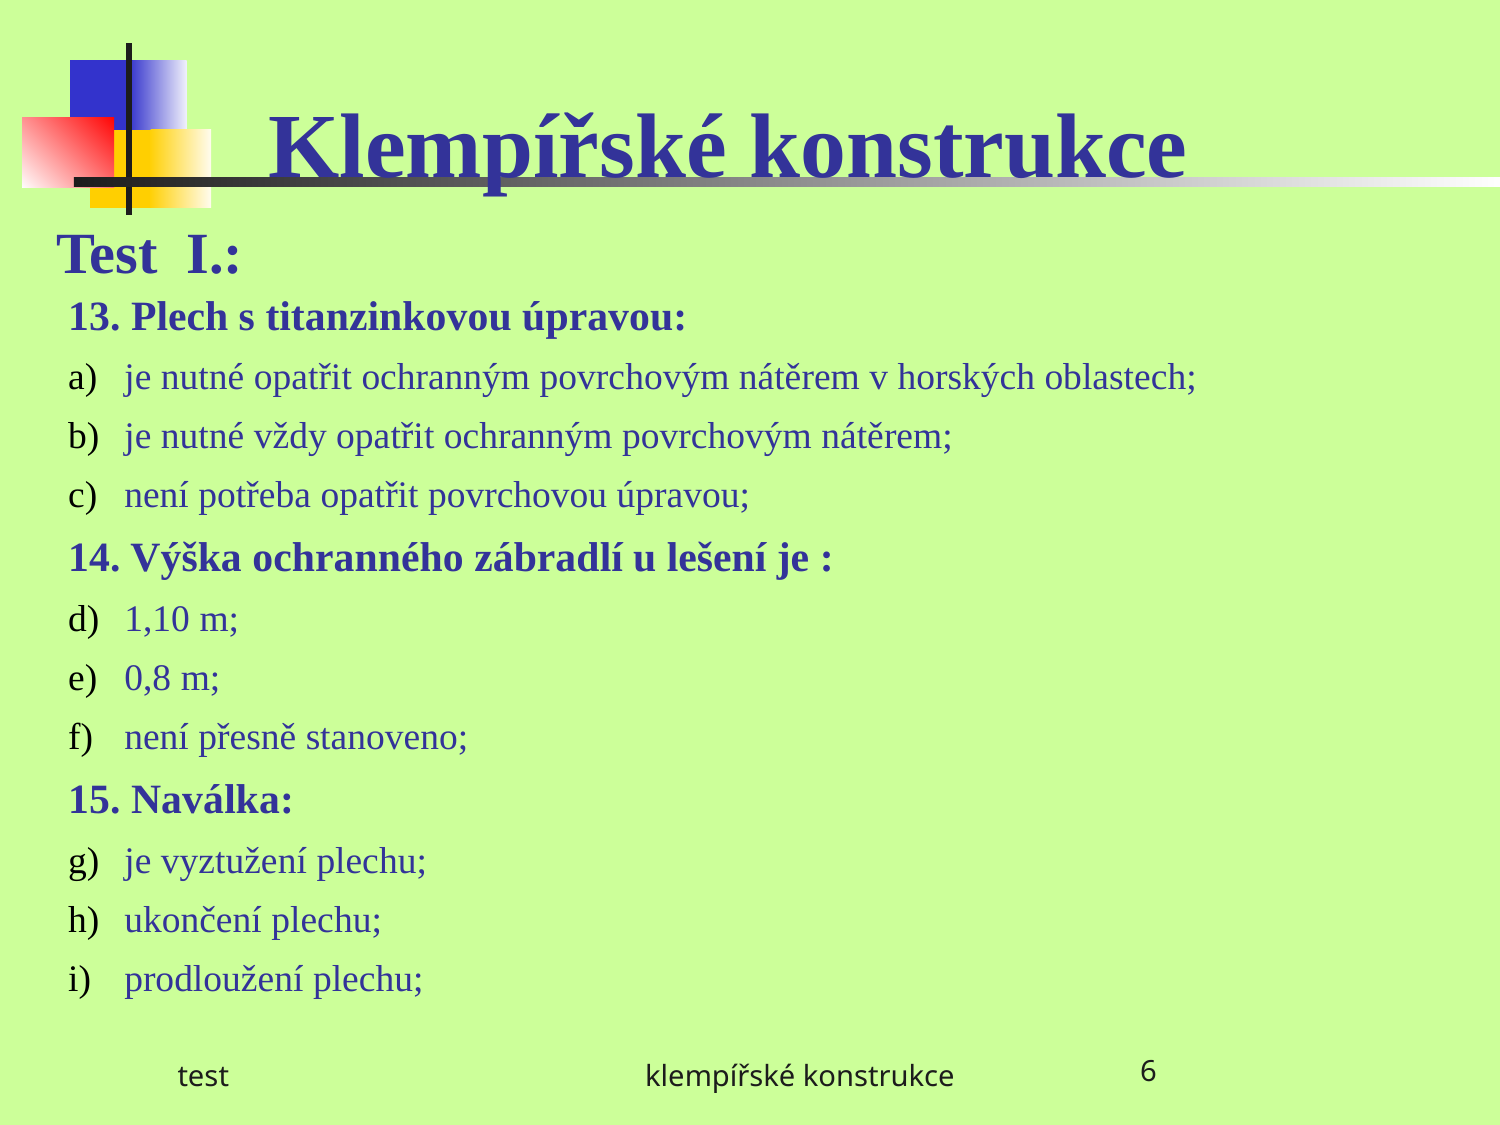

#
Klempířské konstrukce
Test I.:
13. Plech s titanzinkovou úpravou:
je nutné opatřit ochranným povrchovým nátěrem v horských oblastech;
je nutné vždy opatřit ochranným povrchovým nátěrem;
není potřeba opatřit povrchovou úpravou;
14. Výška ochranného zábradlí u lešení je :
1,10 m;
0,8 m;
není přesně stanoveno;
15. Naválka:
je vyztužení plechu;
ukončení plechu;
prodloužení plechu;
test
klempířské konstrukce